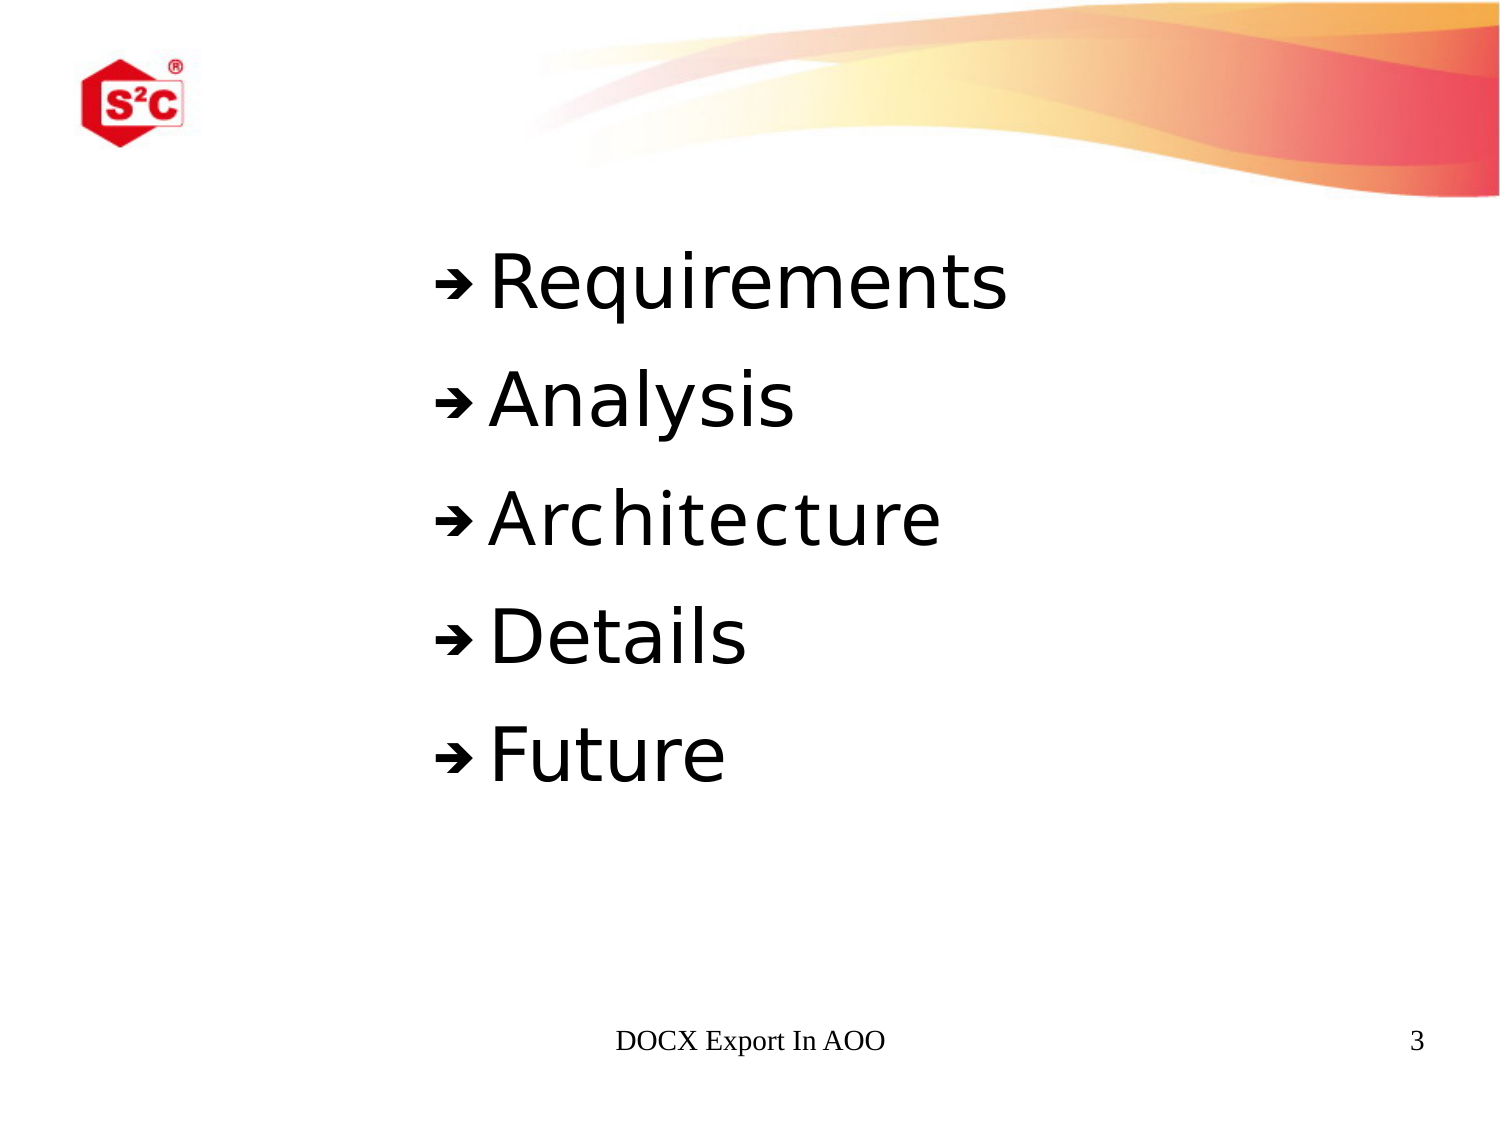

# Requirements
Analysis
Architecture
Details
Future
DOCX Export In AOO
3